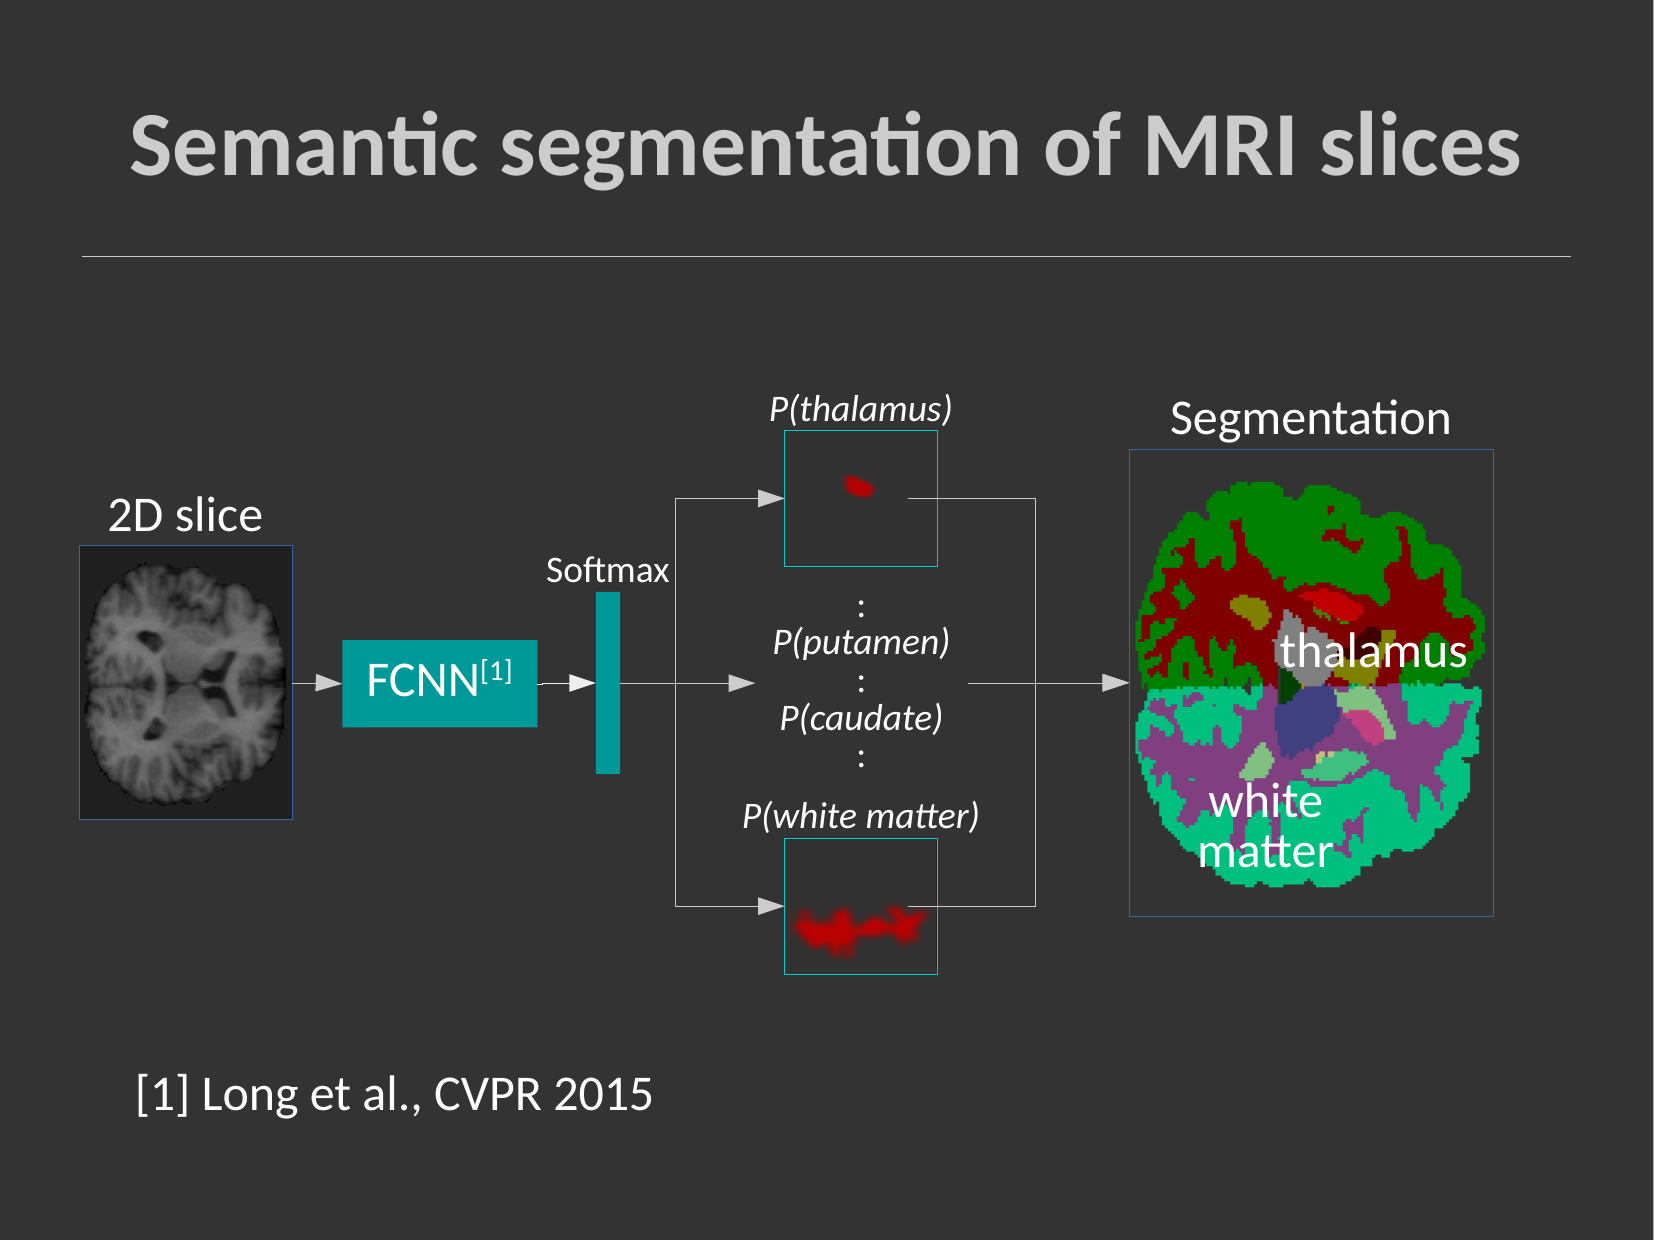

# Semantic segmentation of MRI slices
P(thalamus)
Segmentation
thalamus
white matter
2D slice
:
P(putamen)
:
P(caudate)
:
Softmax
FCNN[1]
P(white matter)
[1] Long et al., CVPR 2015